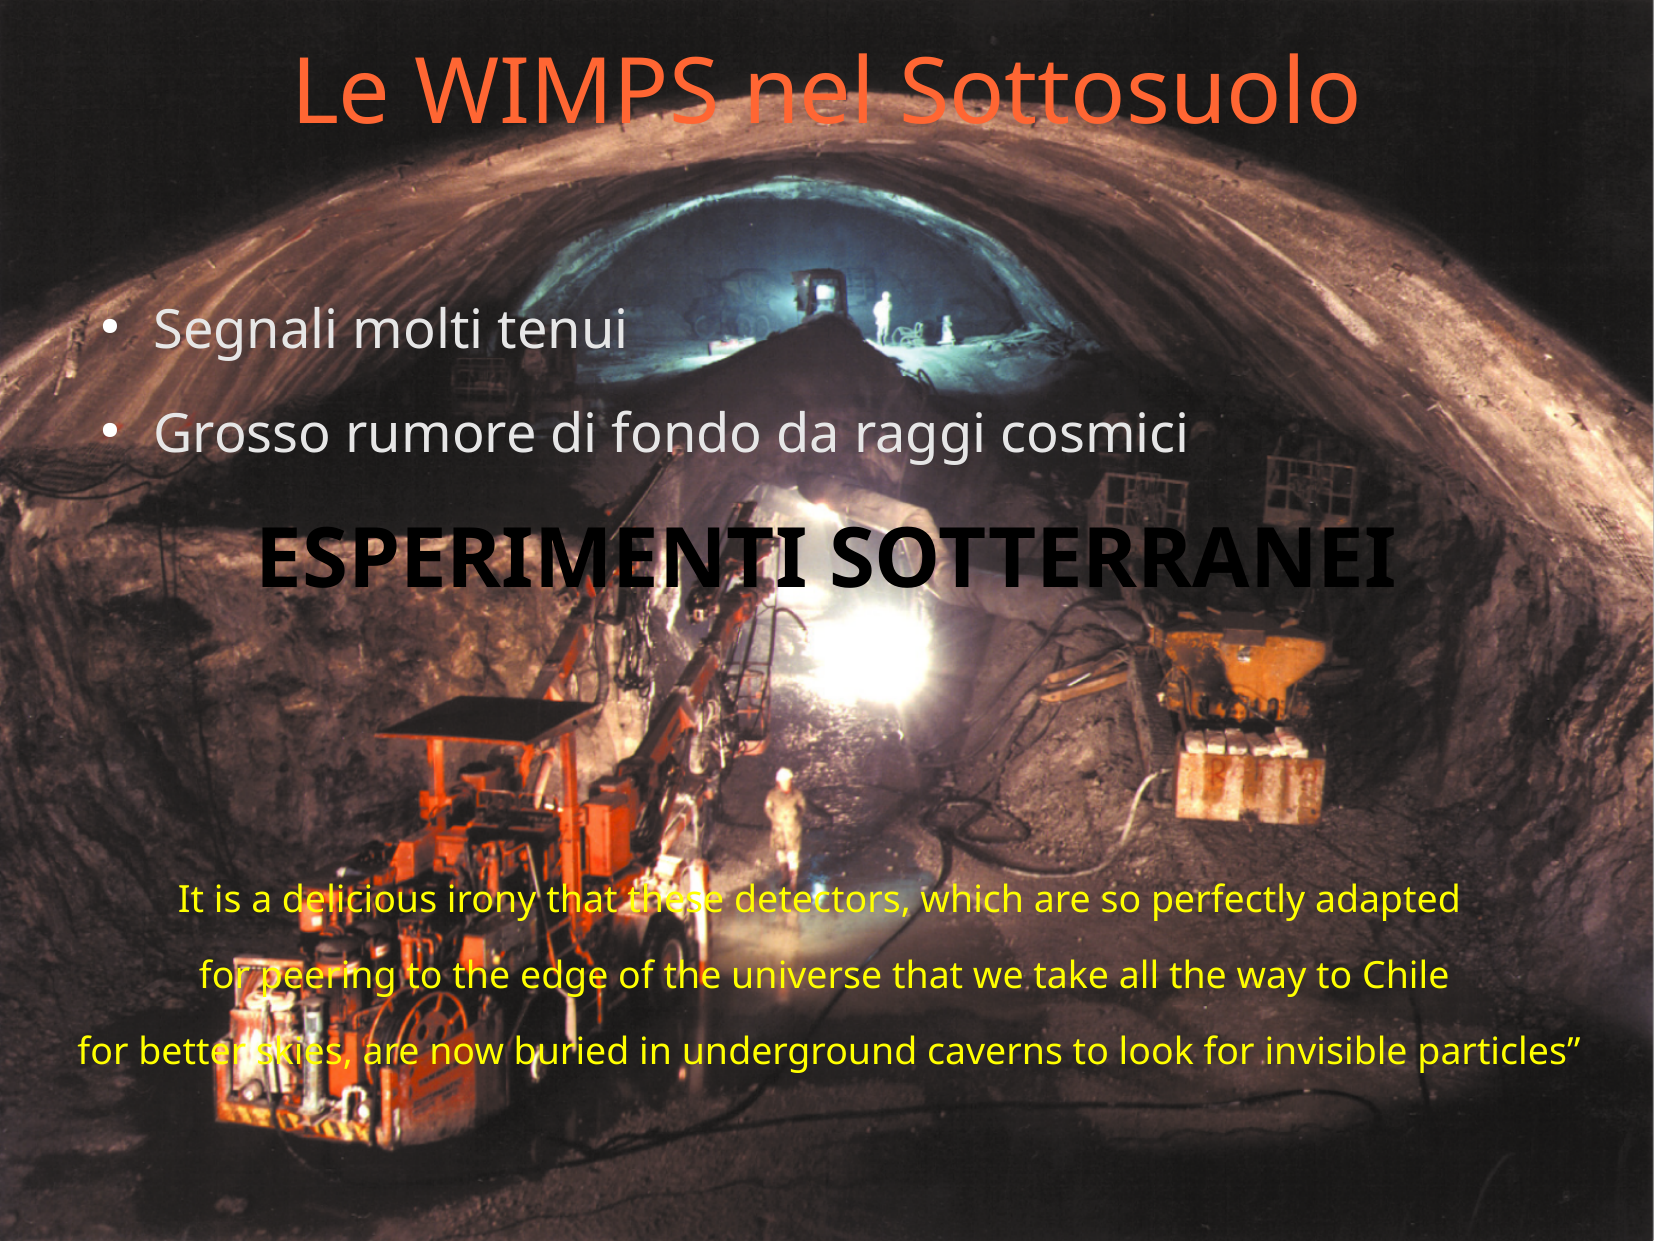

# Le WIMPS nel Sottosuolo
Segnali molti tenui
Grosso rumore di fondo da raggi cosmici
ESPERIMENTI SOTTERRANEI
It is a delicious irony that these detectors, which are so perfectly adapted
for peering to the edge of the universe that we take all the way to Chile
 for better skies, are now buried in underground caverns to look for invisible particles”